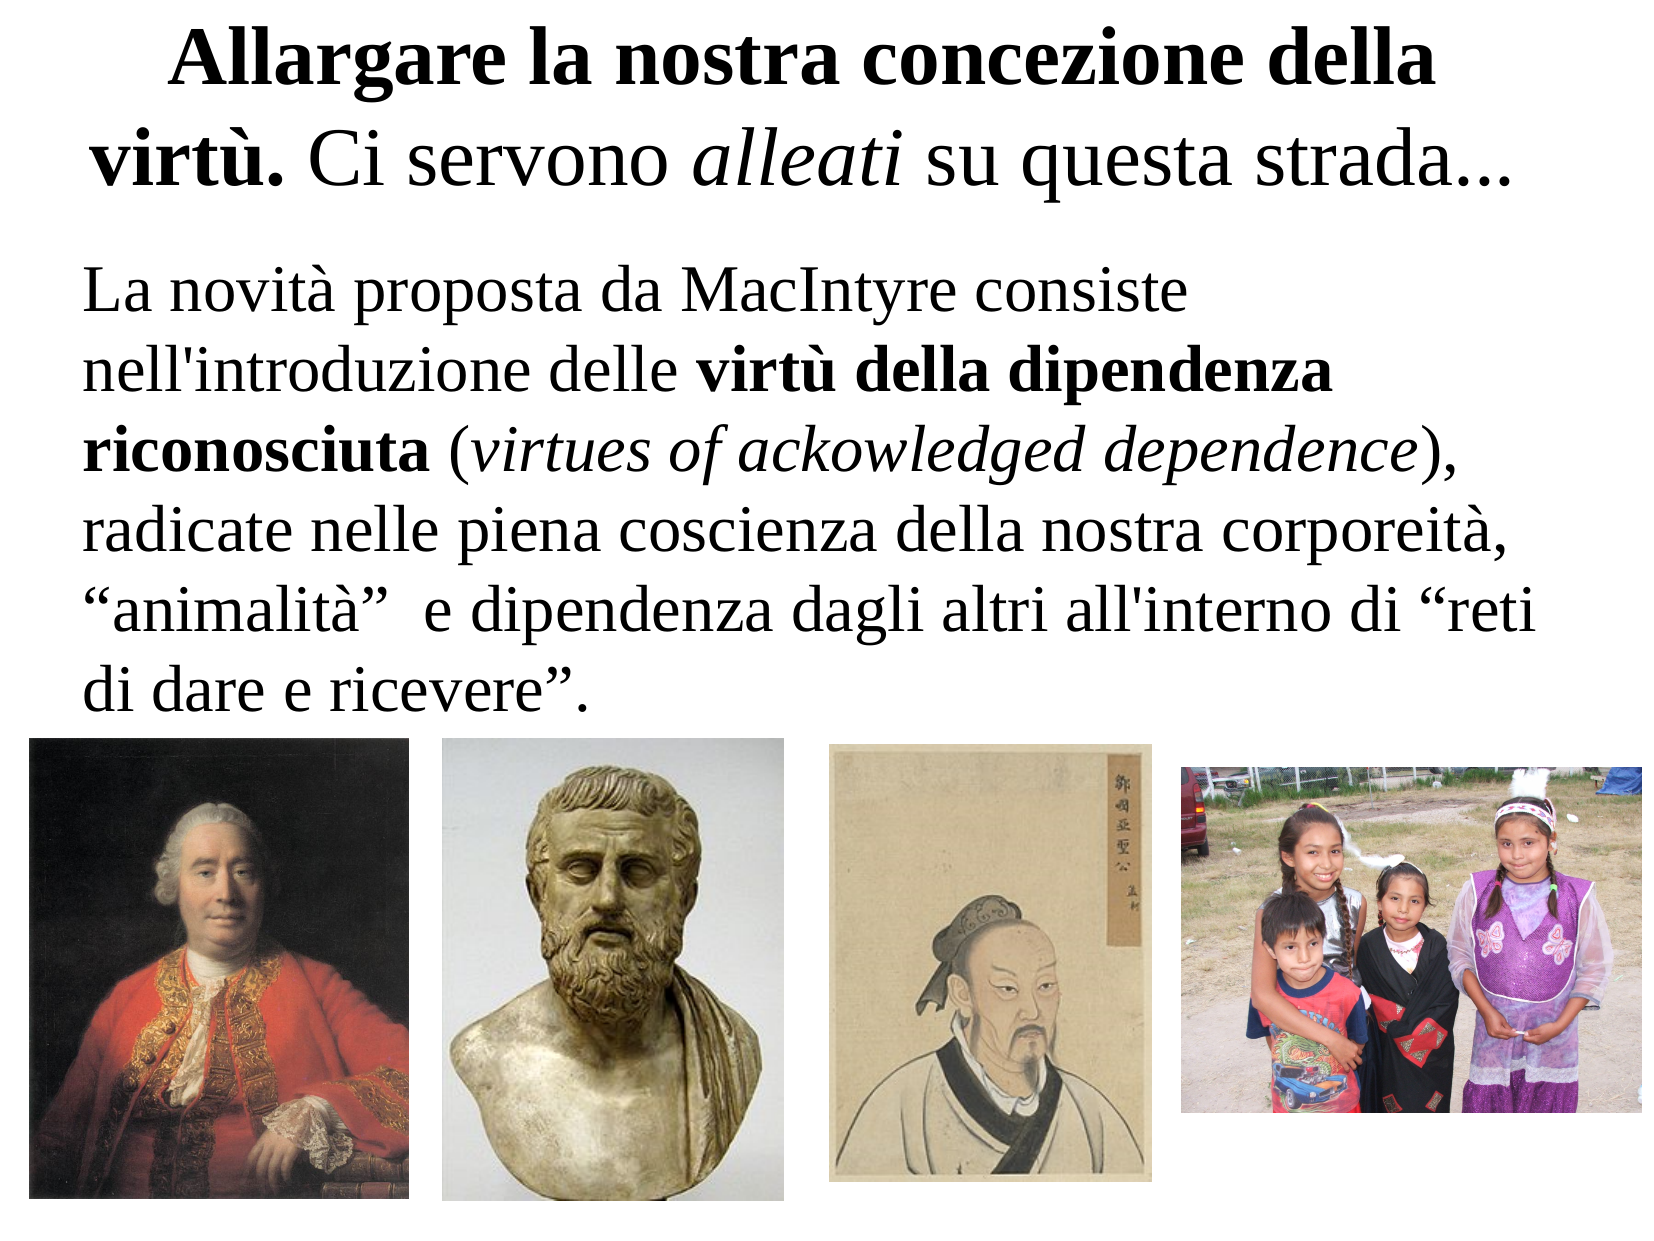

# Allargare la nostra concezione della virtù. Ci servono alleati su questa strada...
La novità proposta da MacIntyre consiste nell'introduzione delle virtù della dipendenza riconosciuta (virtues of ackowledged dependence), radicate nelle piena coscienza della nostra corporeità, “animalità” e dipendenza dagli altri all'interno di “reti di dare e ricevere”.